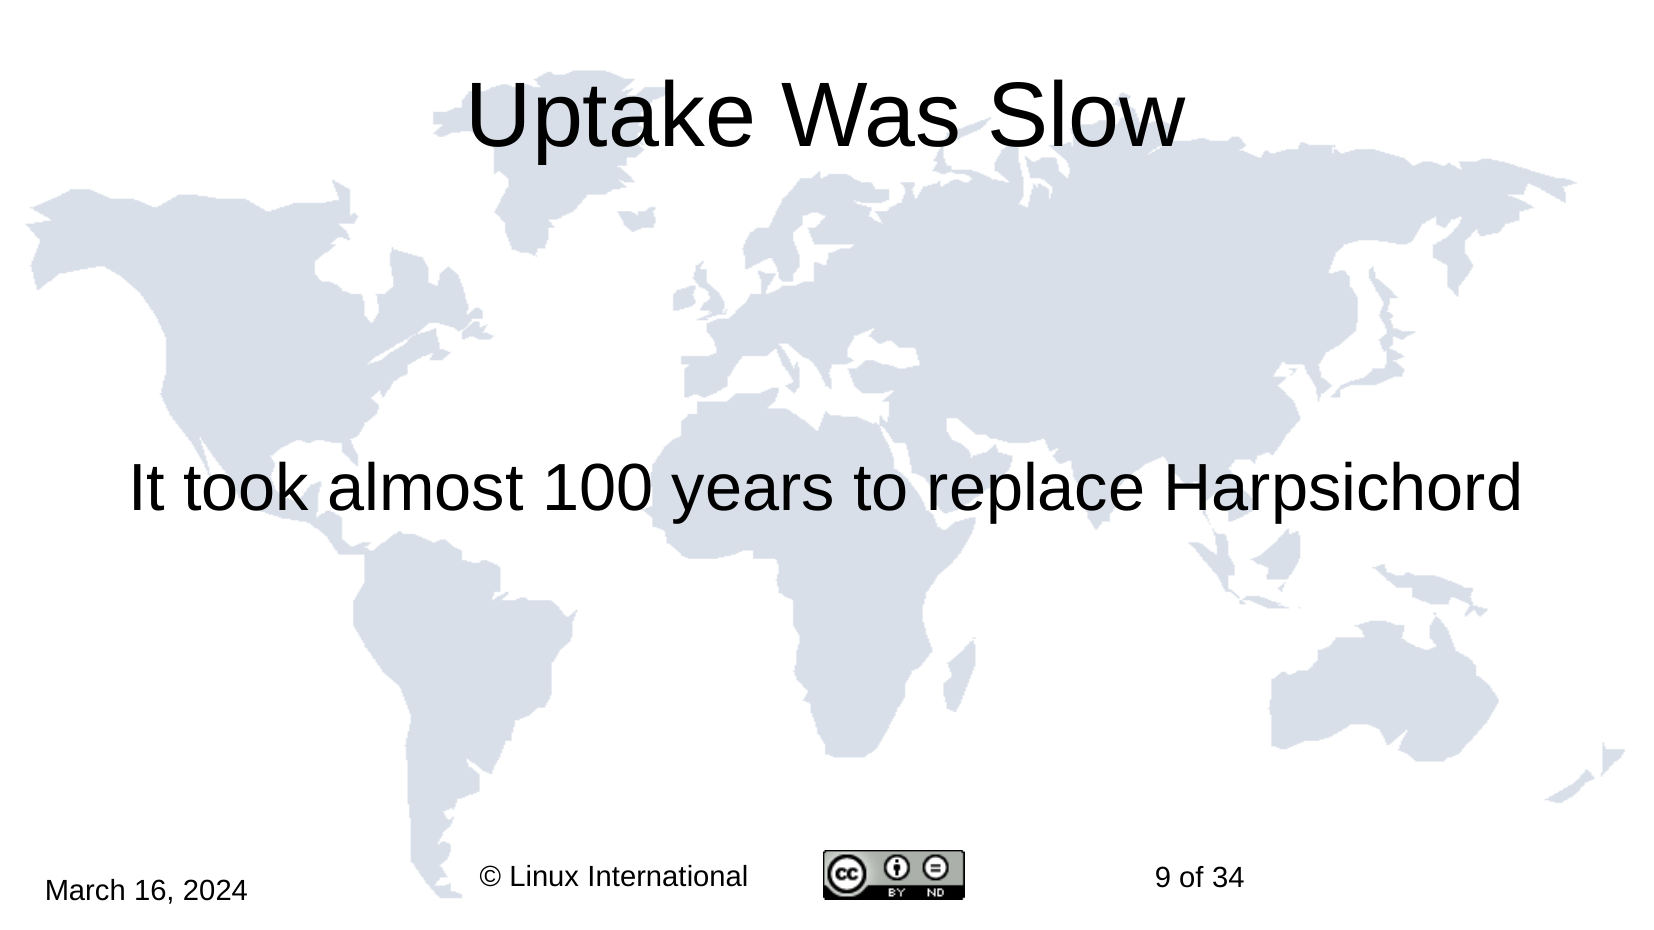

# Uptake Was Slow
It took almost 100 years to replace Harpsichord